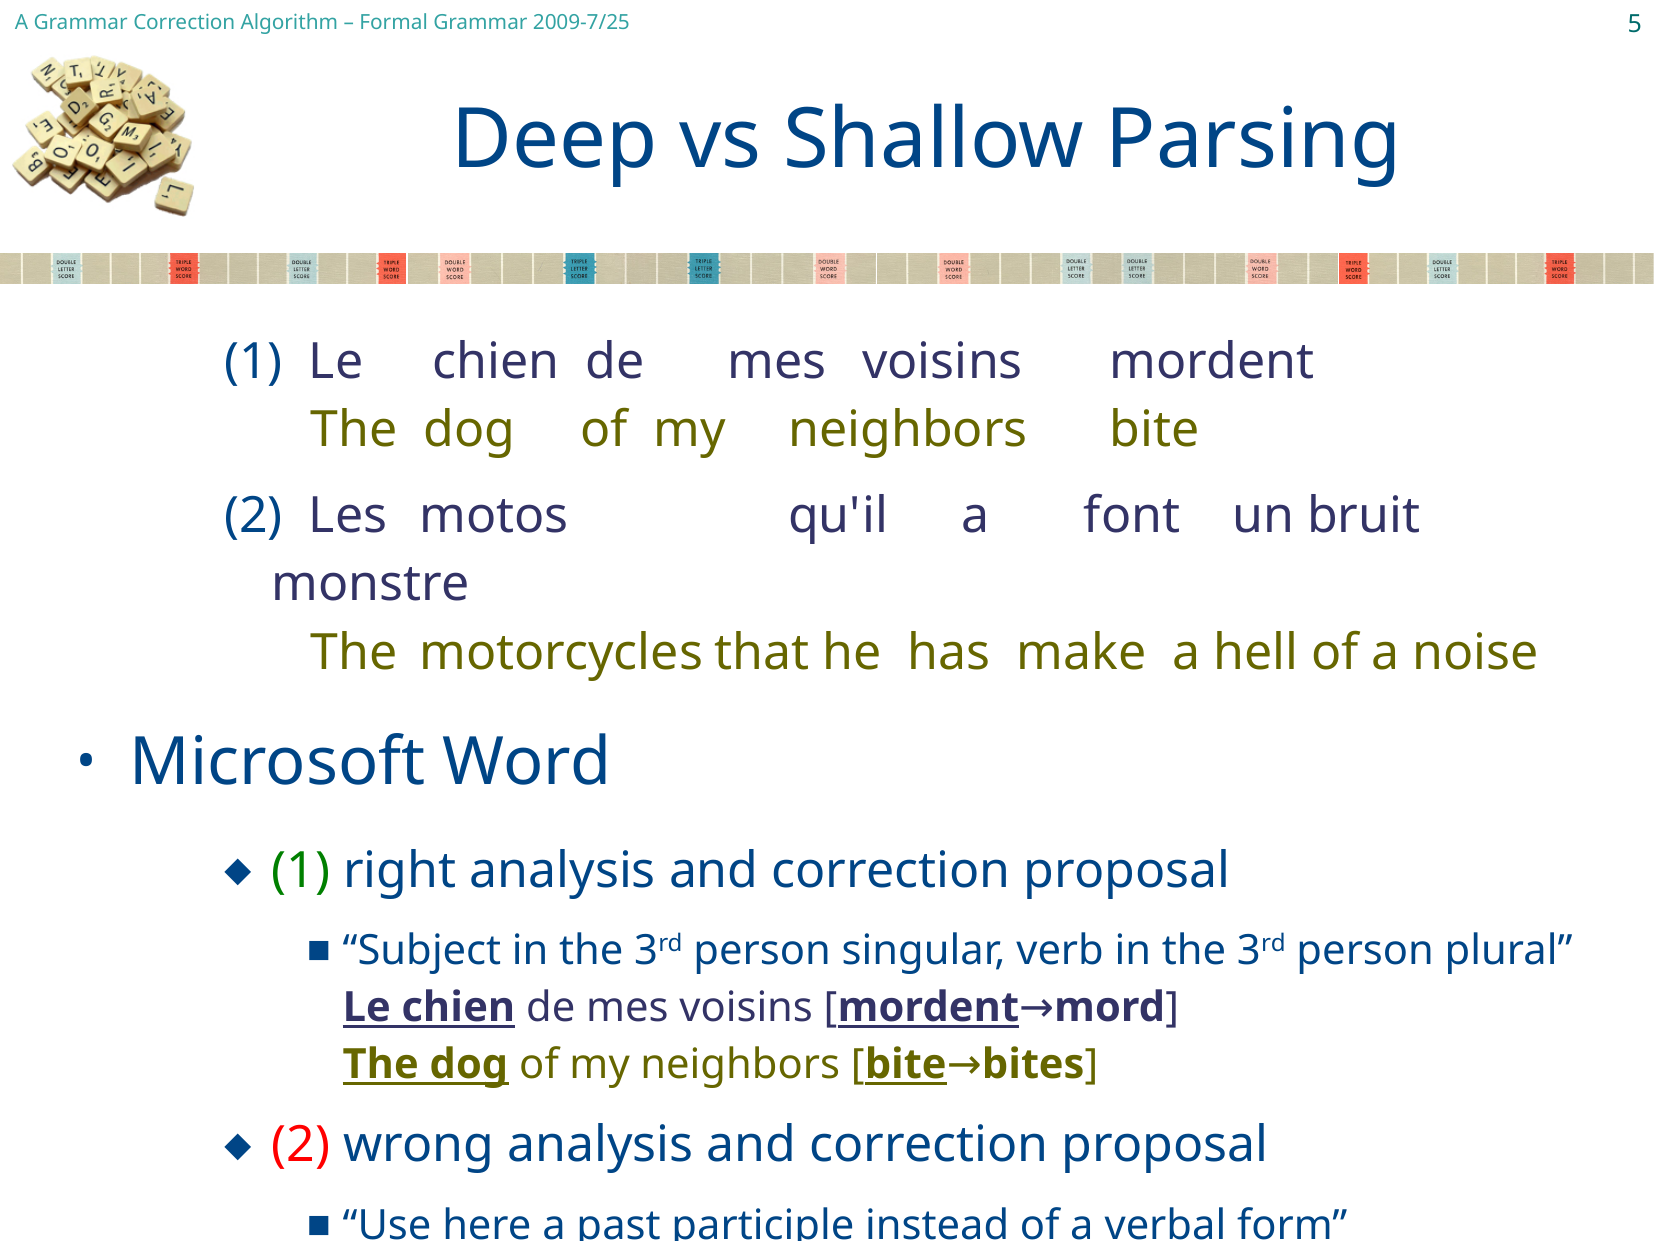

5
# Deep vs Shallow Parsing
 Le	 chien de	 mes	voisins	 mordent
 The dog of	 my	neighbors	 bite
 Les	motos			qu'	il	 a		font un bruit monstre
 The	motorcycles	that he has make a hell of a noise
Microsoft Word
(1) right analysis and correction proposal
“Subject in the 3rd person singular, verb in the 3rd person plural”
Le chien de mes voisins [mordent→mord]
The dog of my neighbors [bite→bites]
(2) wrong analysis and correction proposal
“Use here a past participle instead of a verbal form”
Les voitures qu'il a [font→fait] un bruit monstre
The cars that he has [make→made] a hell of a noise